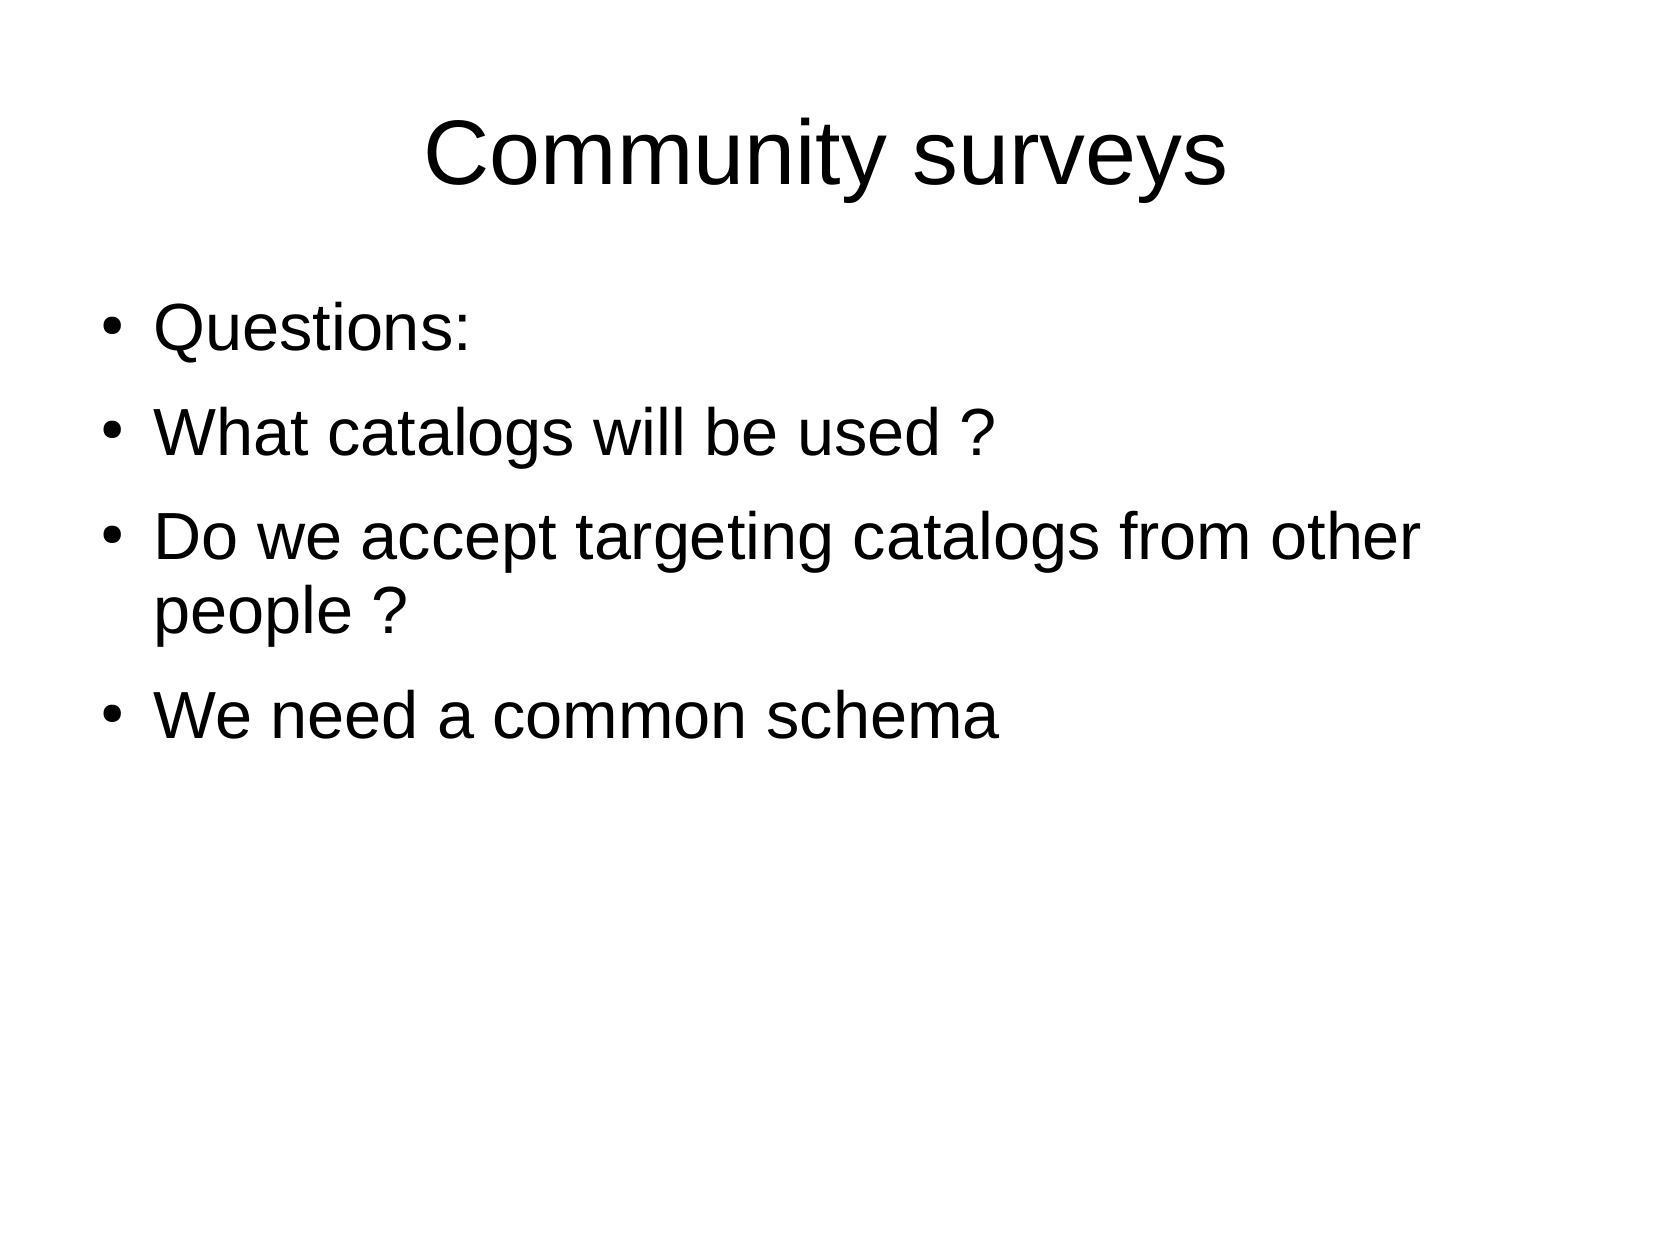

# Community surveys
Questions:
What catalogs will be used ?
Do we accept targeting catalogs from other people ?
We need a common schema